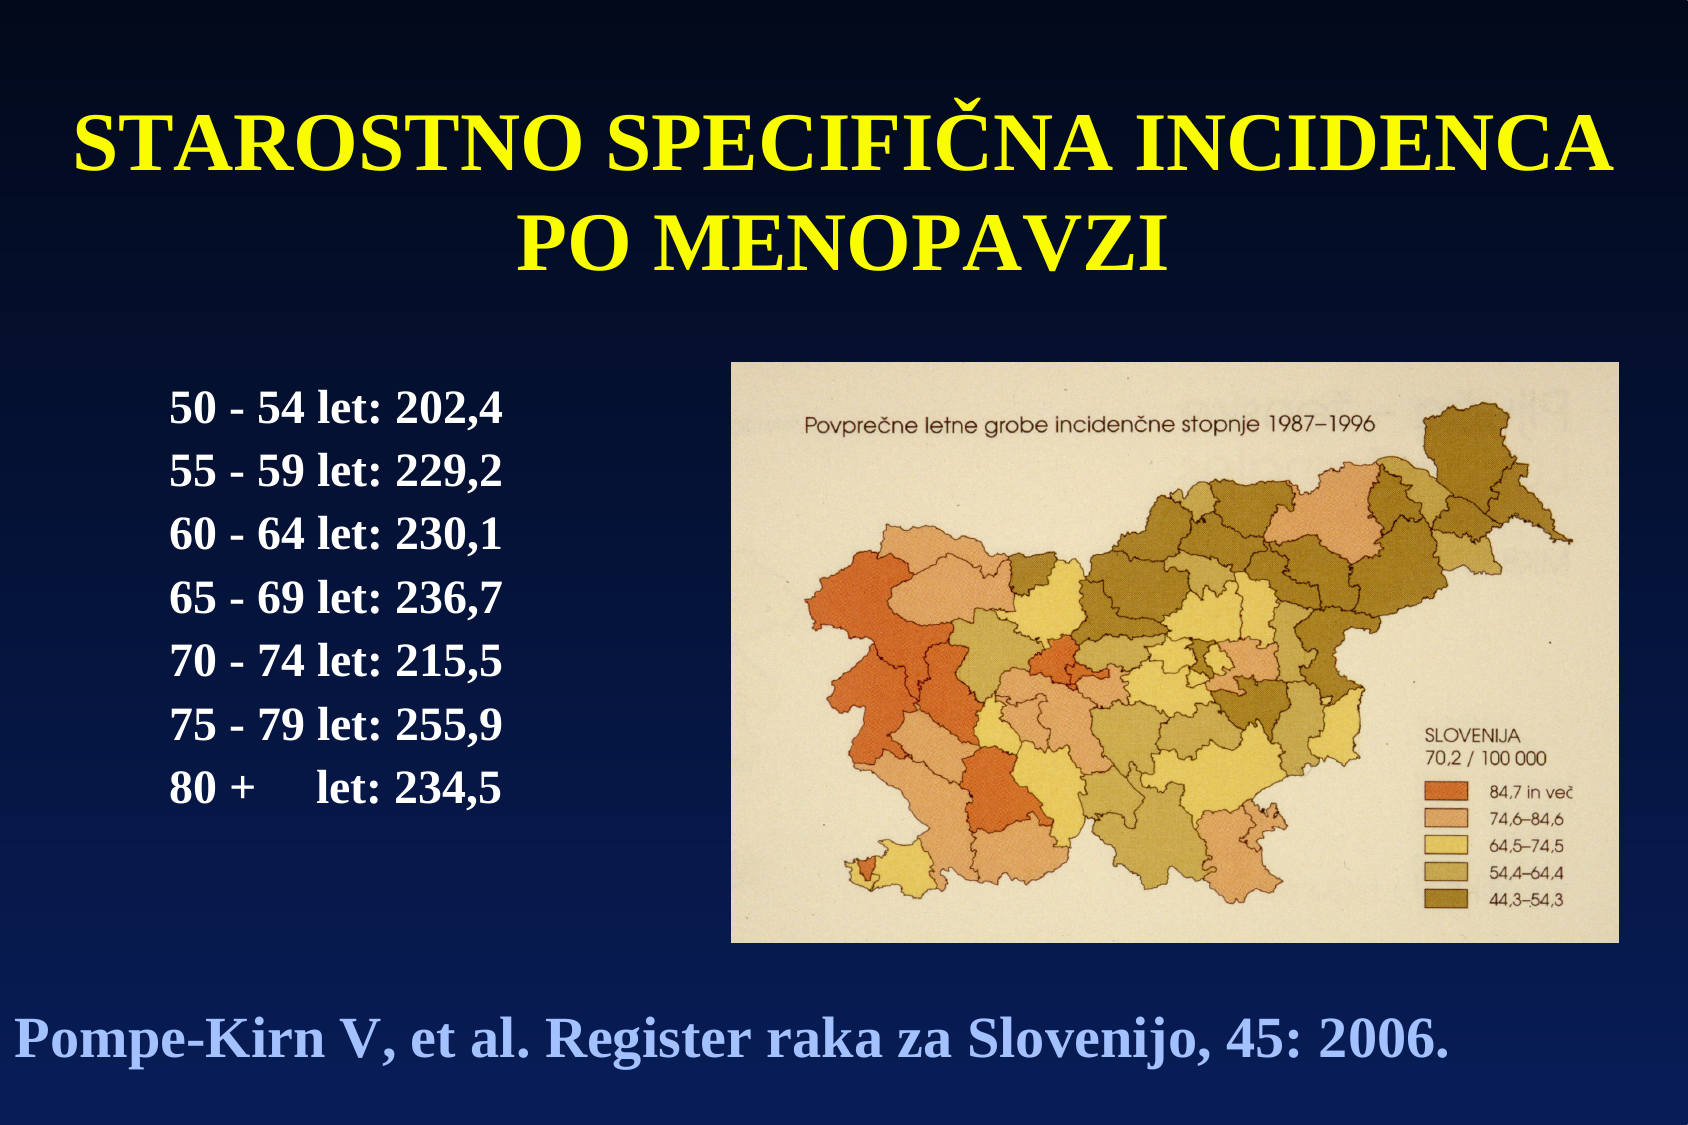

# STAROSTNO SPECIFIČNA INCIDENCA PO MENOPAVZI
50 - 54 let: 202,4
55 - 59 let: 229,2
60 - 64 let: 230,1
65 - 69 let: 236,7
70 - 74 let: 215,5
75 - 79 let: 255,9
80 + let: 234,5
Pompe-Kirn V, et al. Register raka za Slovenijo, 45: 2006.